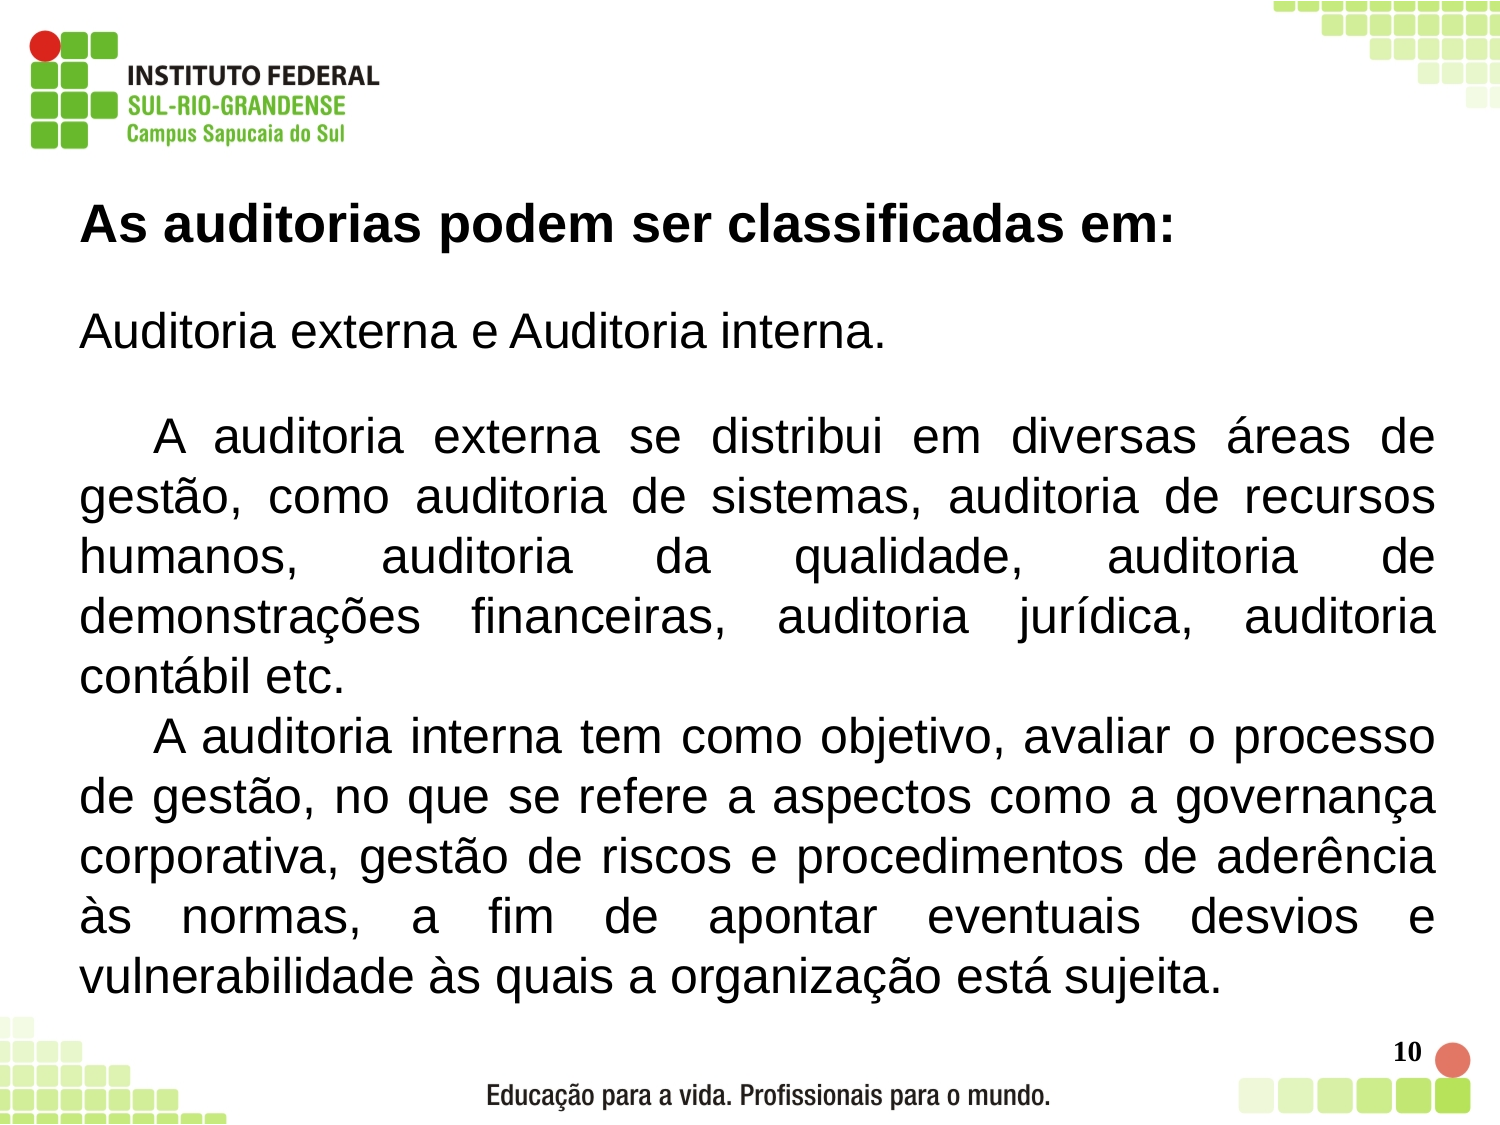

As auditorias podem ser classificadas em:
Auditoria externa e Auditoria interna.
	A auditoria externa se distribui em diversas áreas de gestão, como auditoria de sistemas, auditoria de recursos humanos, auditoria da qualidade, auditoria de demonstrações financeiras, auditoria jurídica, auditoria contábil etc.
	A auditoria interna tem como objetivo, avaliar o processo de gestão, no que se refere a aspectos como a governança corporativa, gestão de riscos e procedimentos de aderência às normas, a fim de apontar eventuais desvios e vulnerabilidade às quais a organização está sujeita.